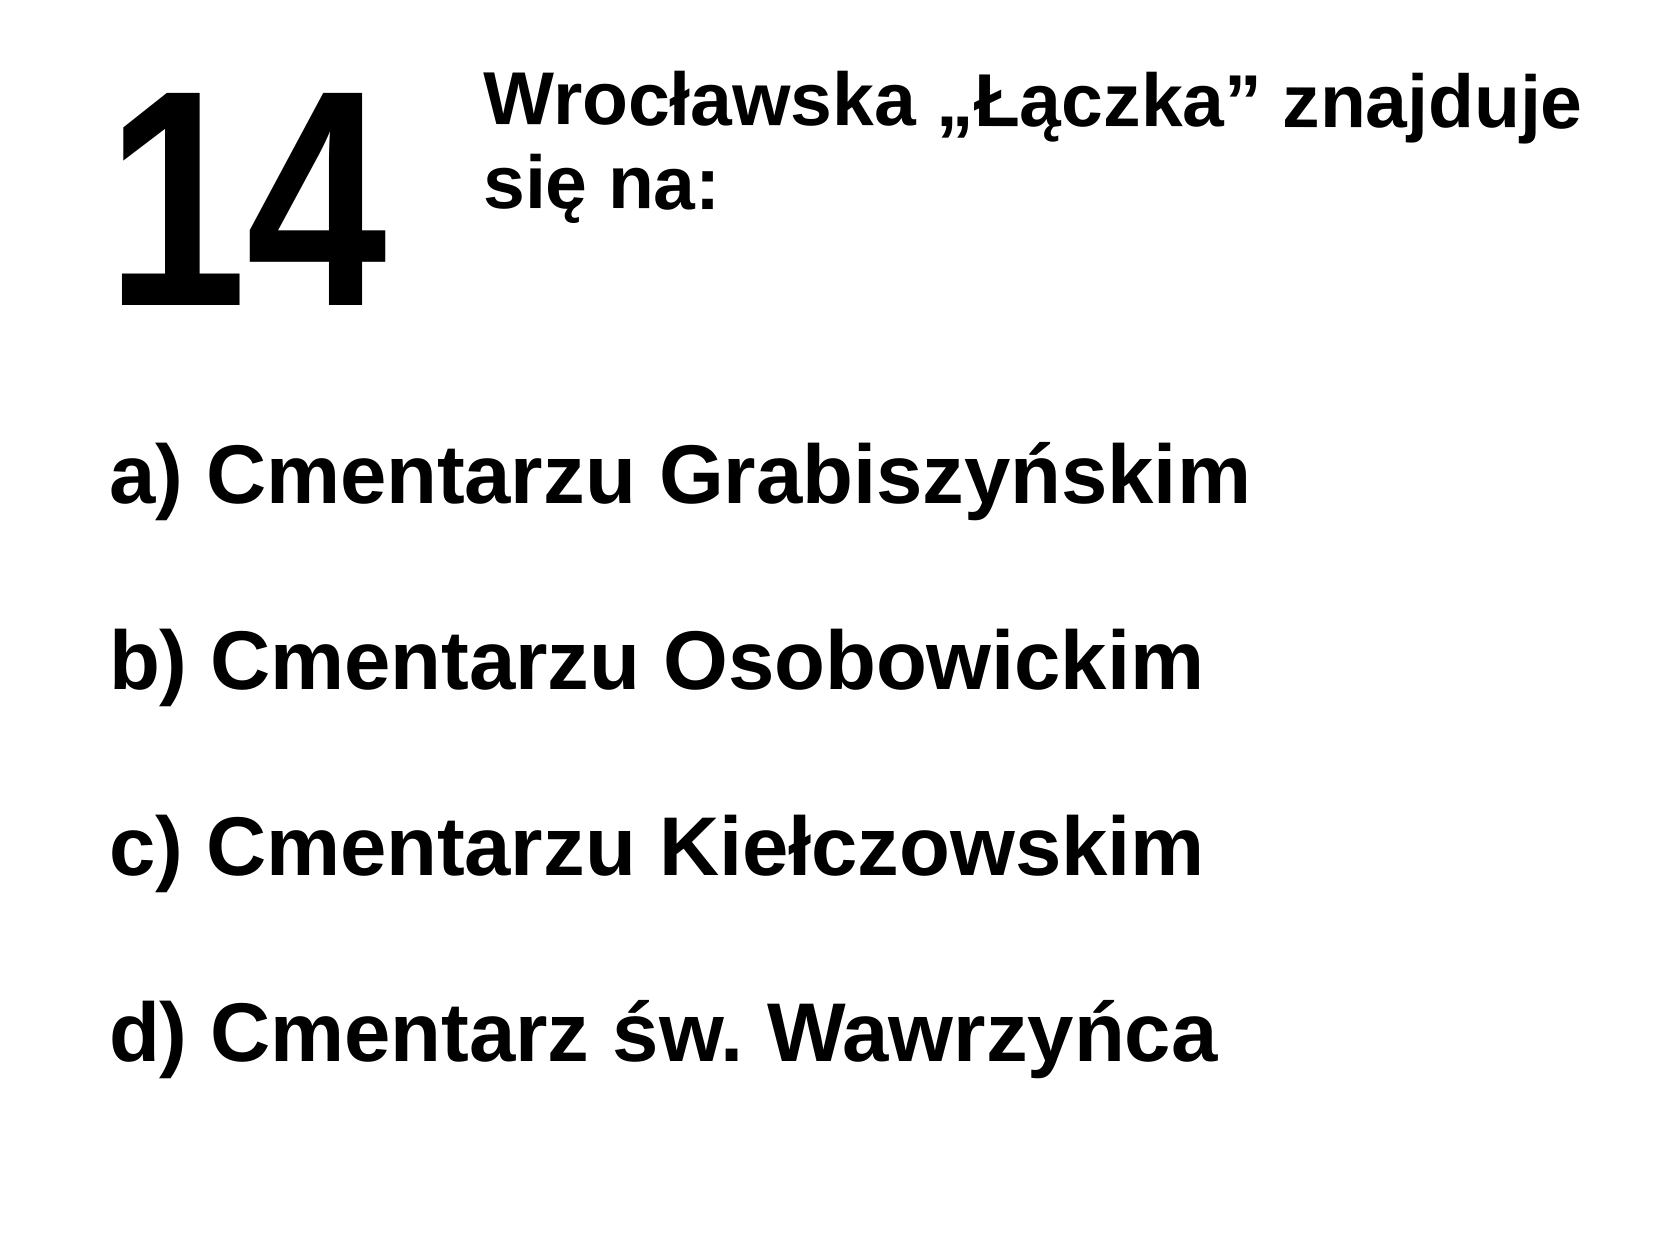

14
Wrocławska „Łączka” znajduje się na:
a) Cmentarzu Grabiszyńskim
b) Cmentarzu Osobowickim
c) Cmentarzu Kiełczowskim
d) Cmentarz św. Wawrzyńca